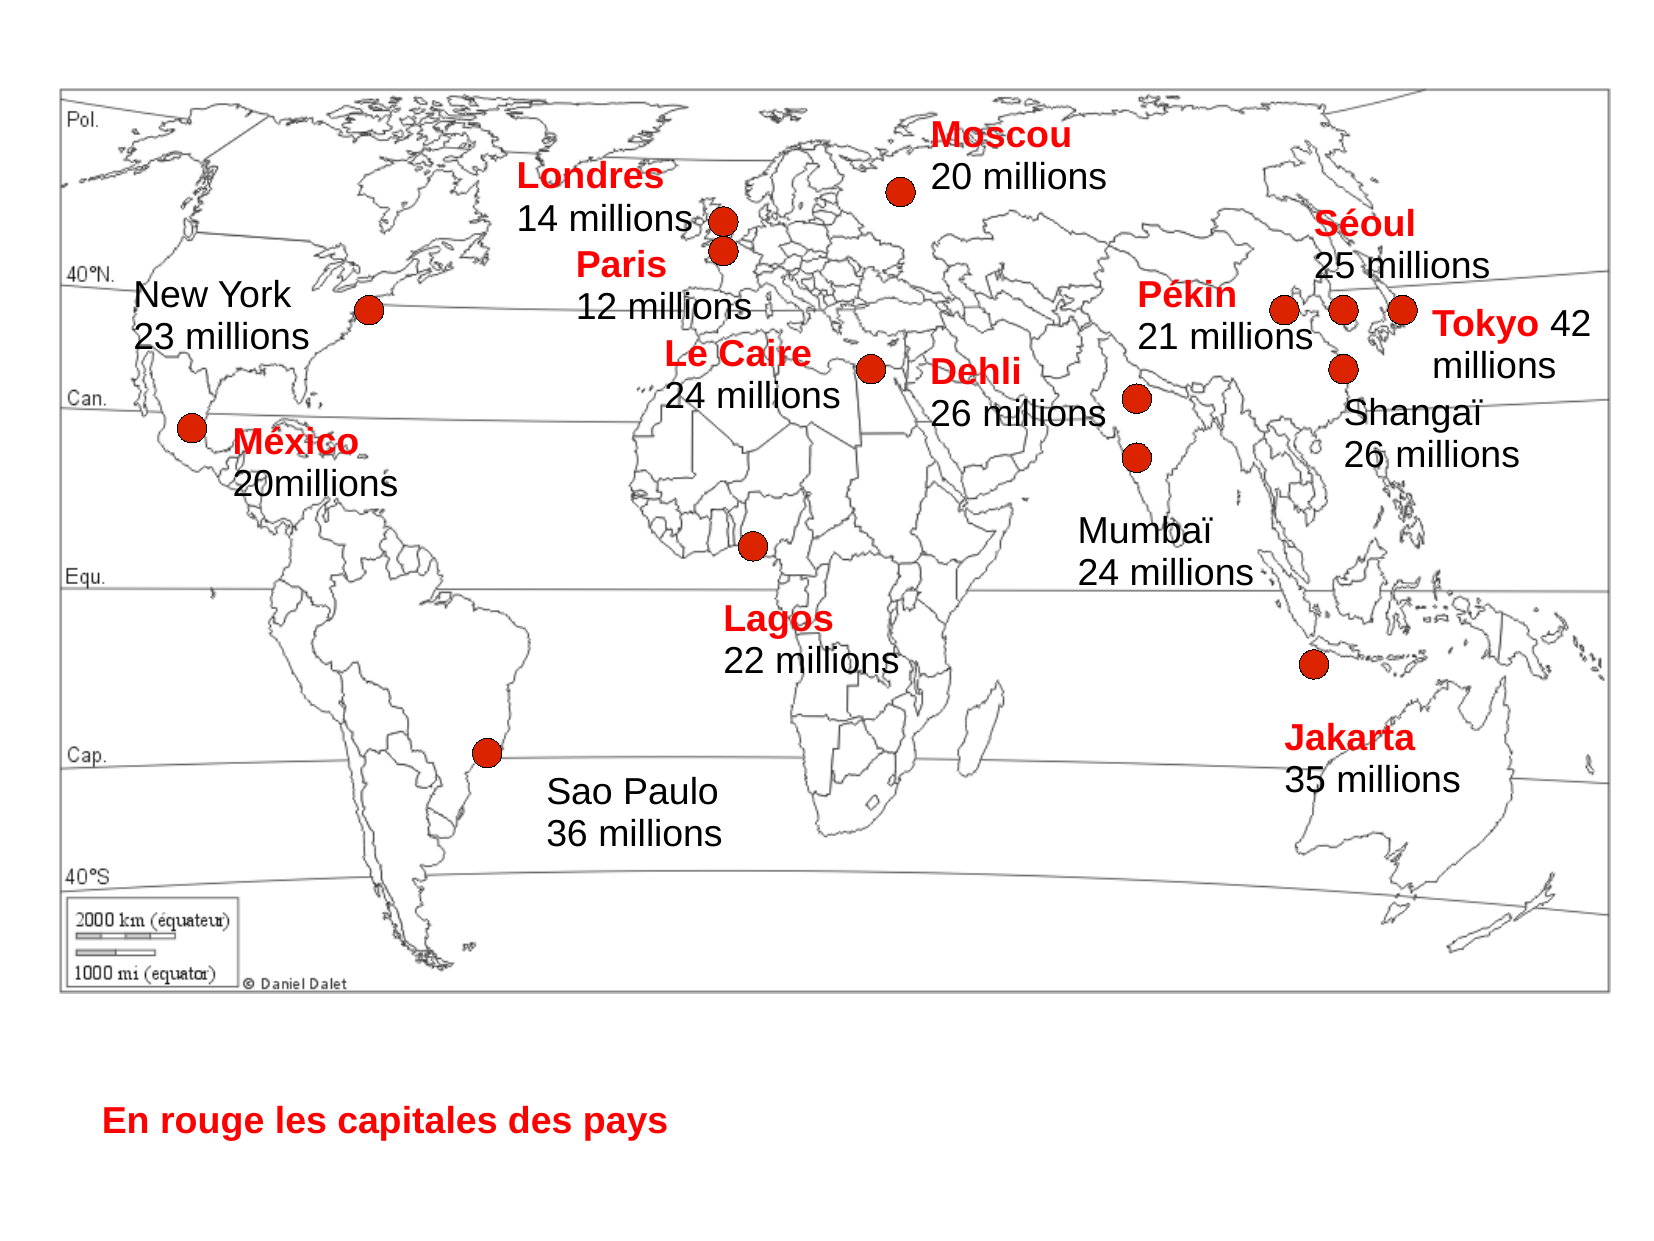

Moscou
20 millions
Londres
14 millions
Séoul
25 millions
Paris
12 millions
New York
23 millions
Pékin
21 millions
Tokyo 42 millions
Le Caire
24 millions
Dehli
26 millions
Shangaï
26 millions
México
20millions
Mumbaï
24 millions
Lagos
22 millions
Jakarta
35 millions
Sao Paulo
36 millions
En rouge les capitales des pays